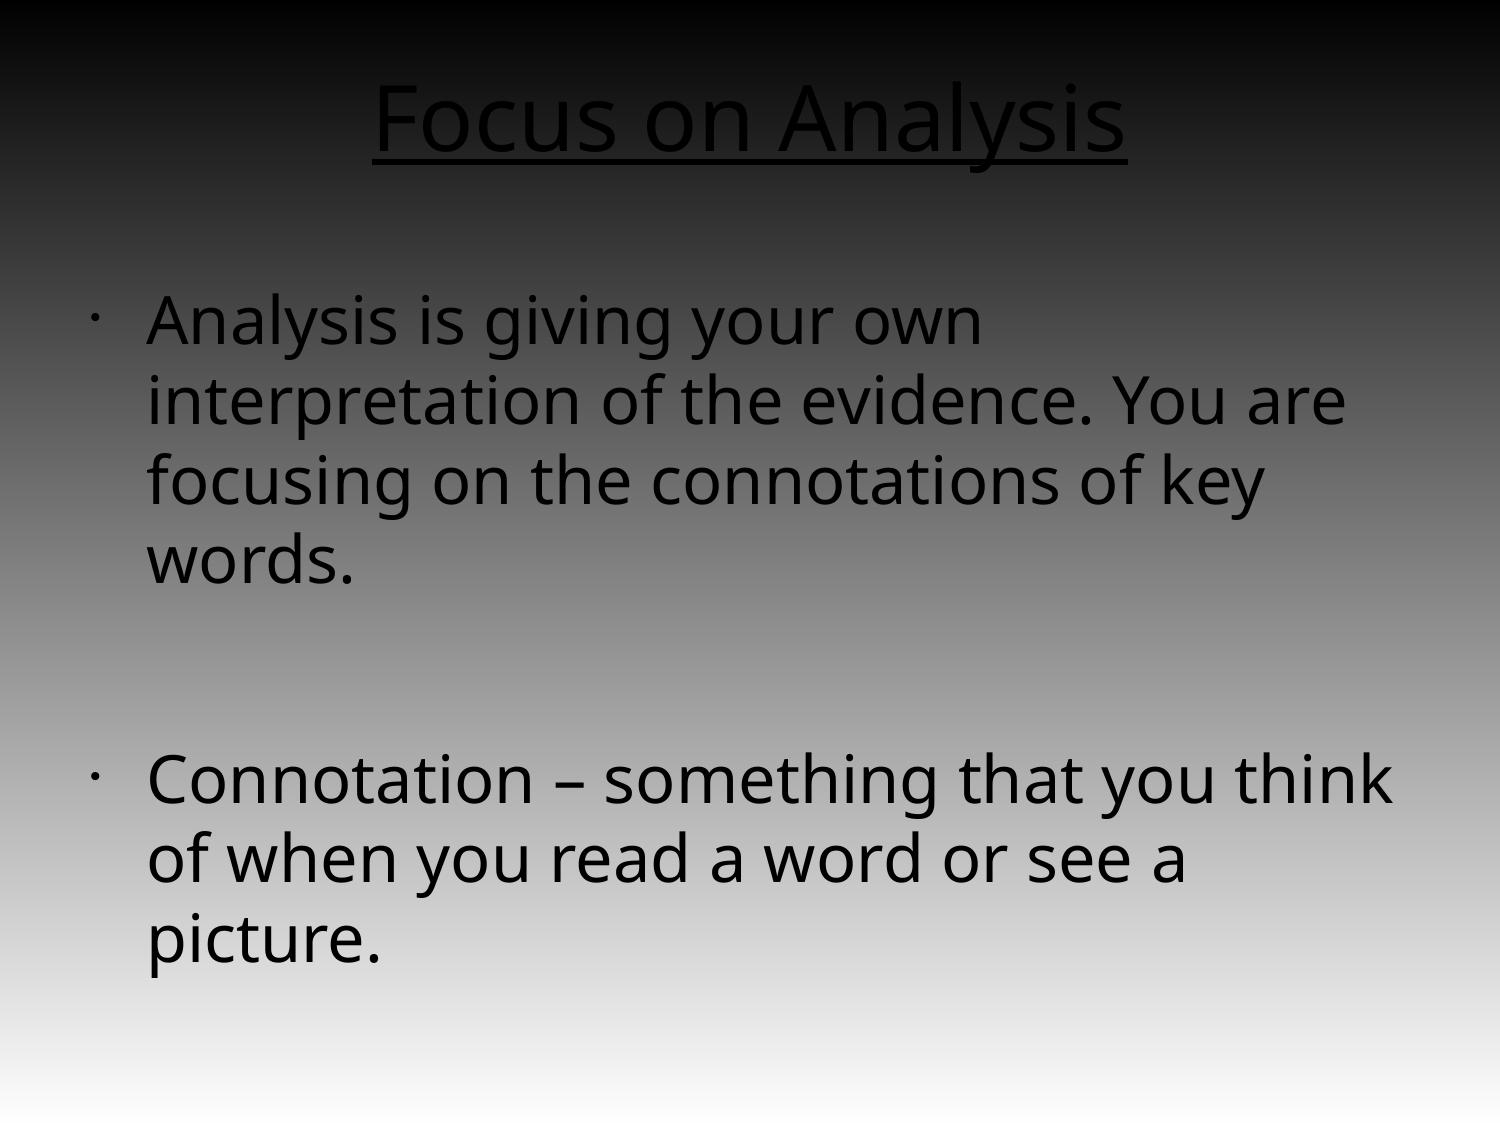

# Focus on Analysis
Analysis is giving your own interpretation of the evidence. You are focusing on the connotations of key words.
Connotation – something that you think of when you read a word or see a picture.